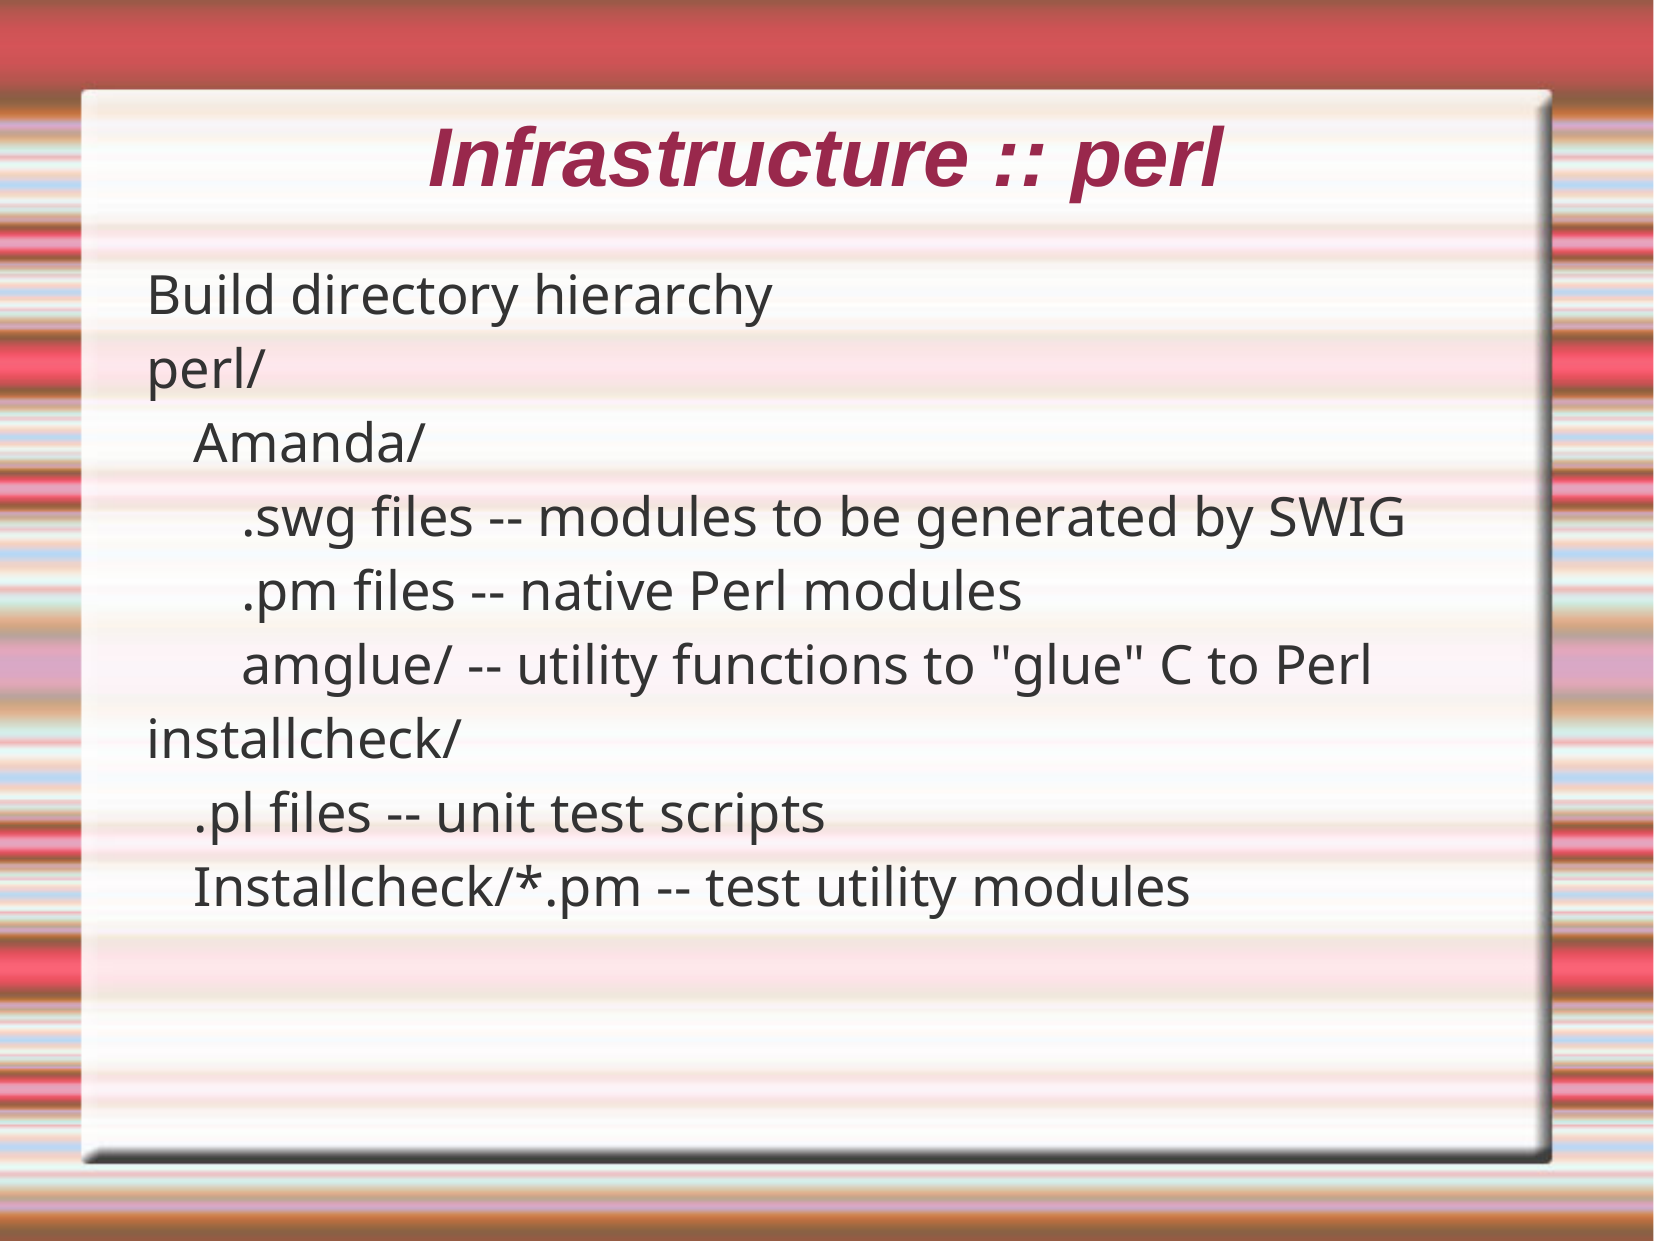

# Infrastructure :: perl
Build directory hierarchy
perl/
Amanda/
.swg files -- modules to be generated by SWIG
.pm files -- native Perl modules
amglue/ -- utility functions to "glue" C to Perl
installcheck/
.pl files -- unit test scripts
Installcheck/*.pm -- test utility modules